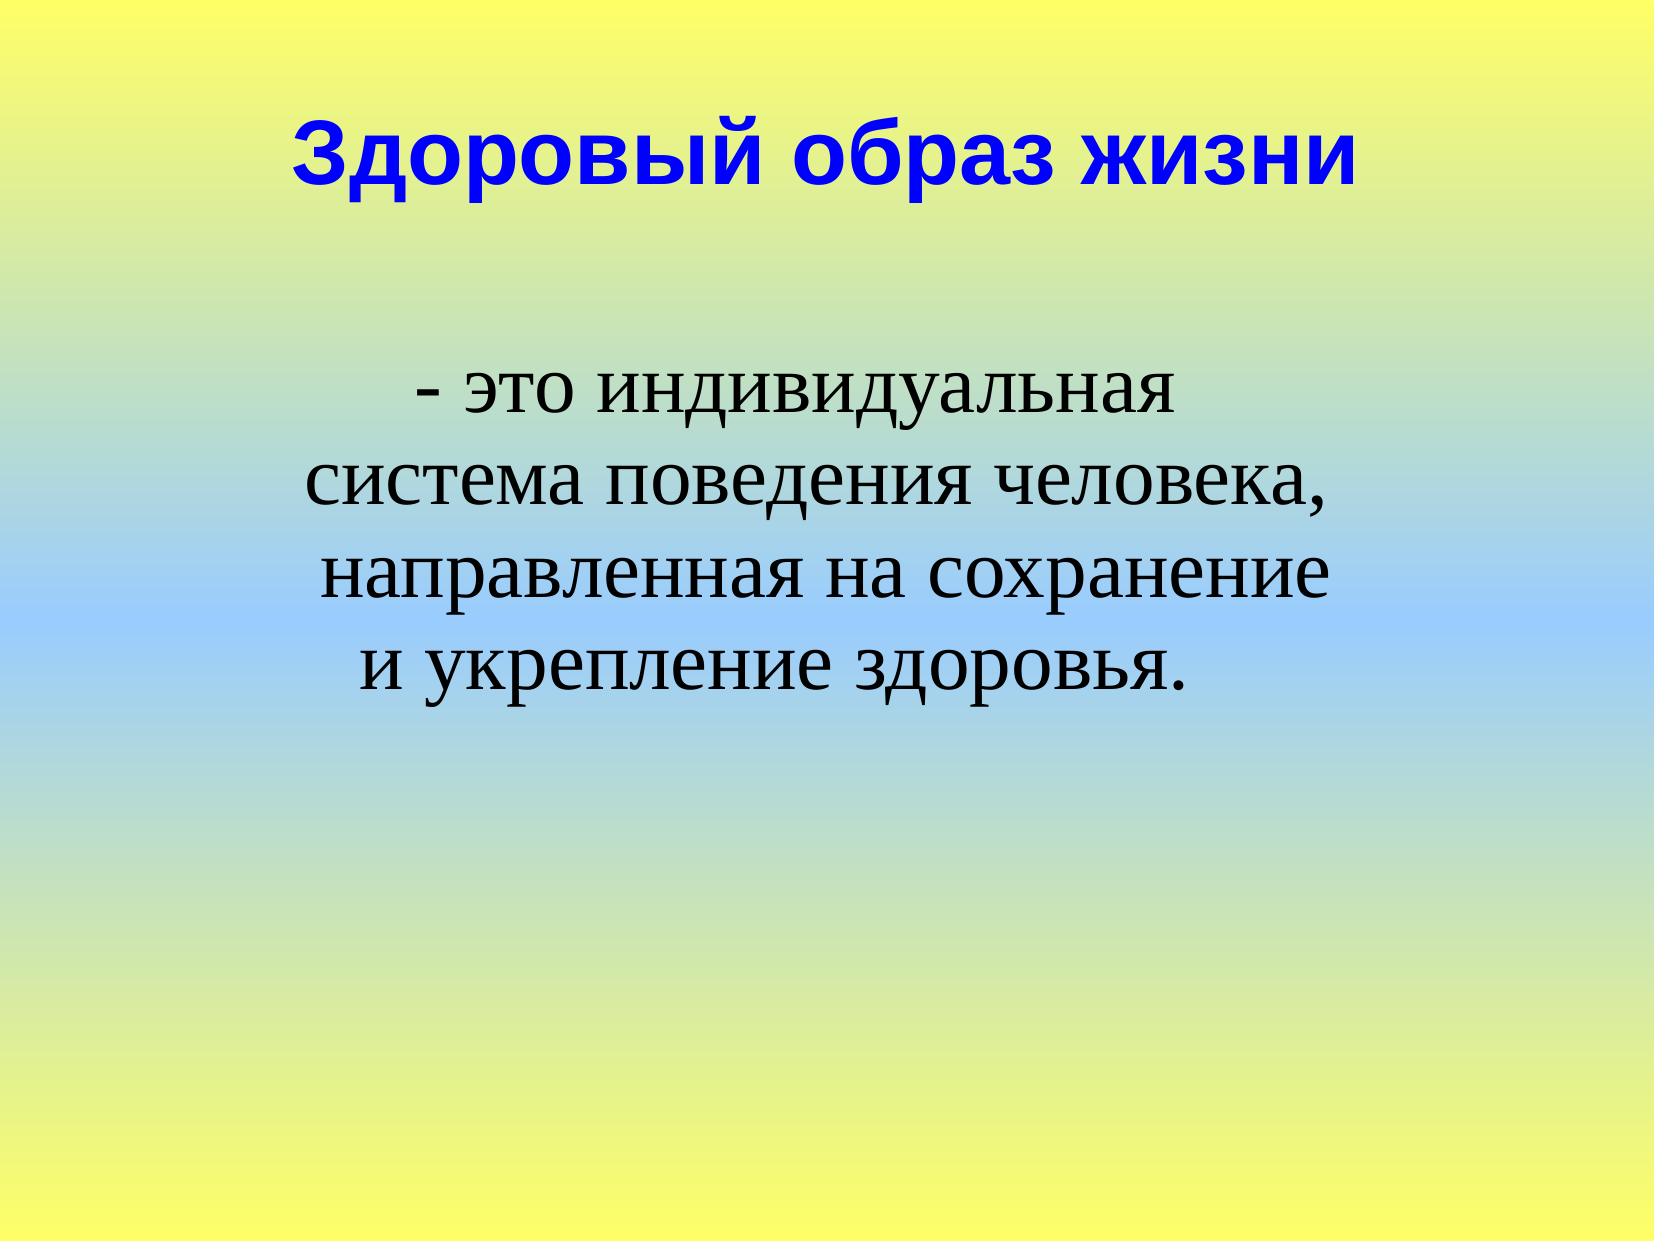

# Здоровый образ жизни
- это индивидуальная
система поведения человека,
направленная на сохранение
 и укрепление здоровья.